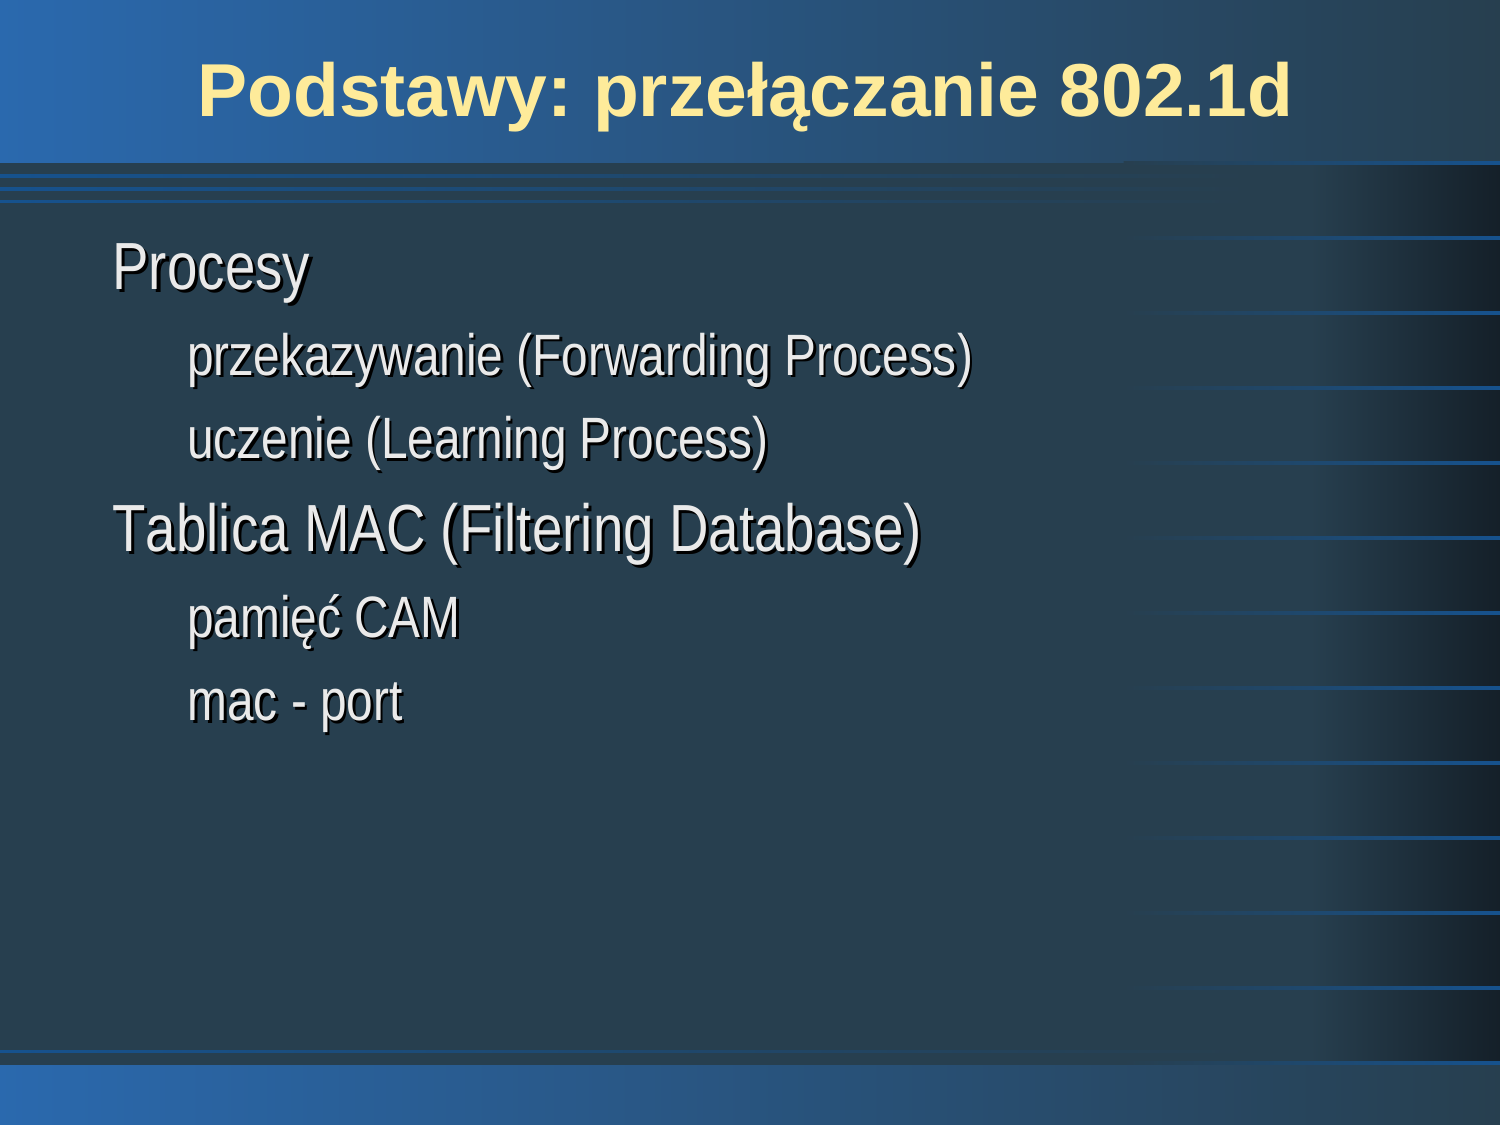

# Podstawy: przełączanie 802.1d
Procesy
przekazywanie (Forwarding Process)
uczenie (Learning Process)
Tablica MAC (Filtering Database)
pamięć CAM
mac - port